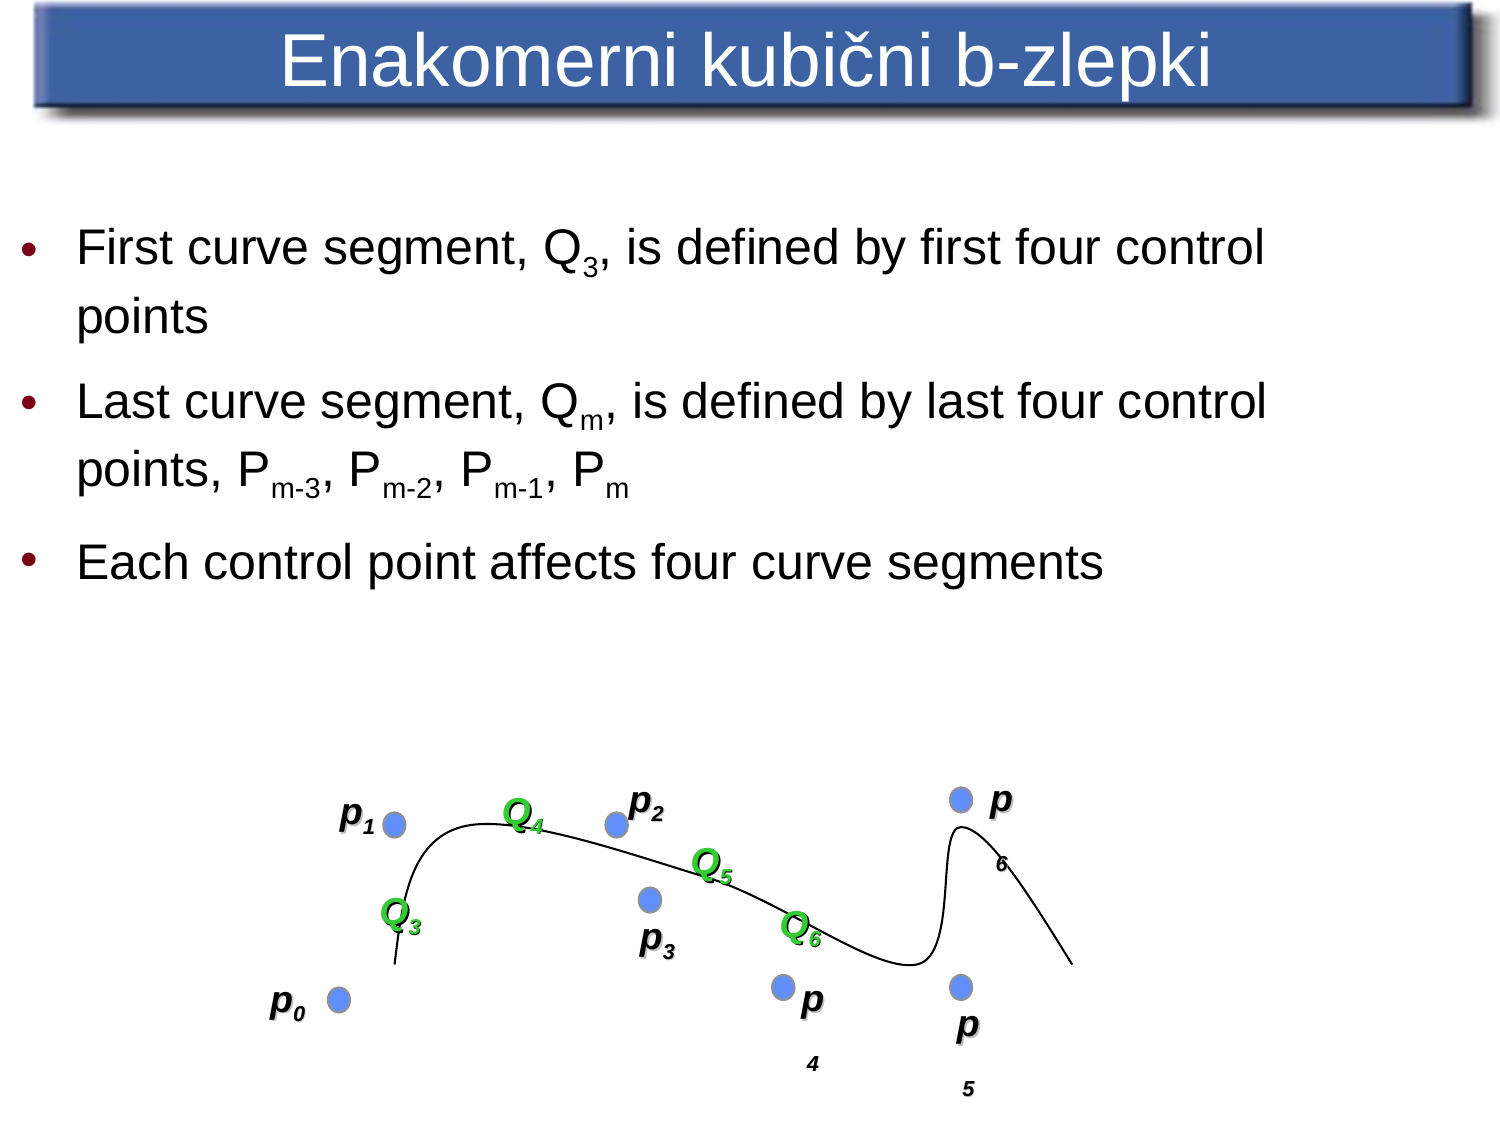

# Enakomerni kubični b-zlepki
First curve segment, Q3, is defined by first four control points
Last curve segment, Qm, is defined by last four control points, Pm-3, Pm-2, Pm-1, Pm
Each control point affects four curve segments
p2
p6
p1
Q4
Q5
Q3
Q6
p3
p0
p4
p5